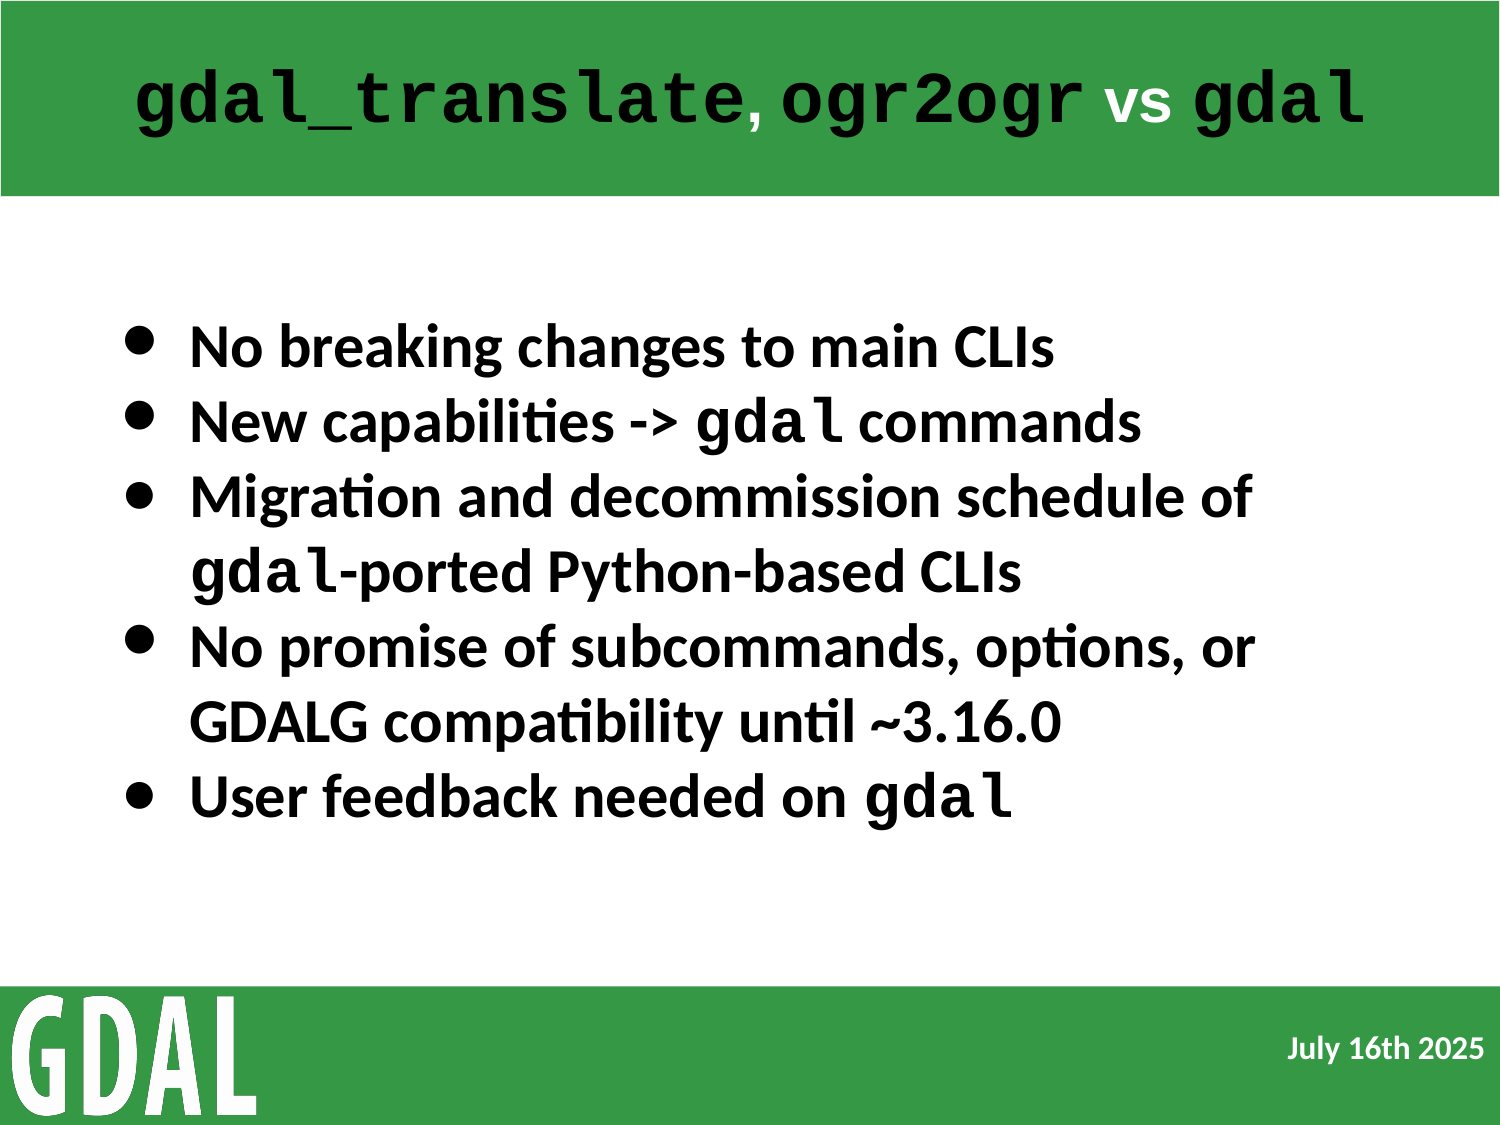

# gdal_translate, ogr2ogr vs gdal
No breaking changes to main CLIs
New capabilities -> gdal commands
Migration and decommission schedule of gdal-ported Python-based CLIs
No promise of subcommands, options, or GDALG compatibility until ~3.16.0
User feedback needed on gdal